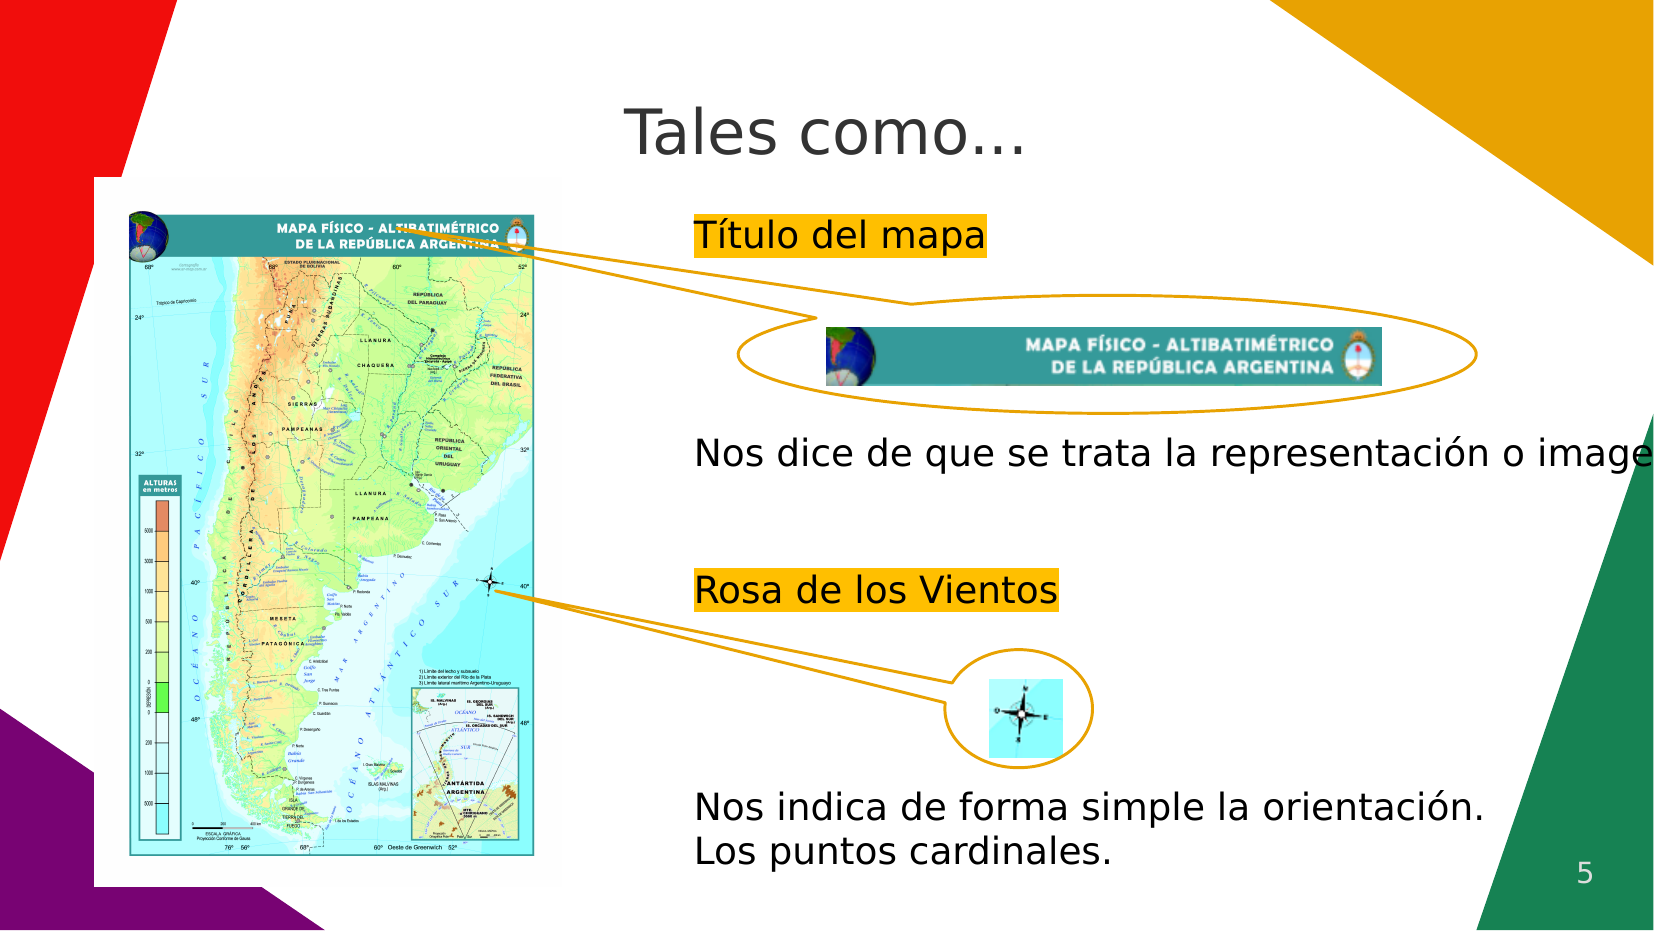

# Tales como...
Título del mapa
Nos dice de que se trata la representación o imagen. Es decir la información principal.
Rosa de los Vientos
Nos indica de forma simple la orientación. Los puntos cardinales.
5